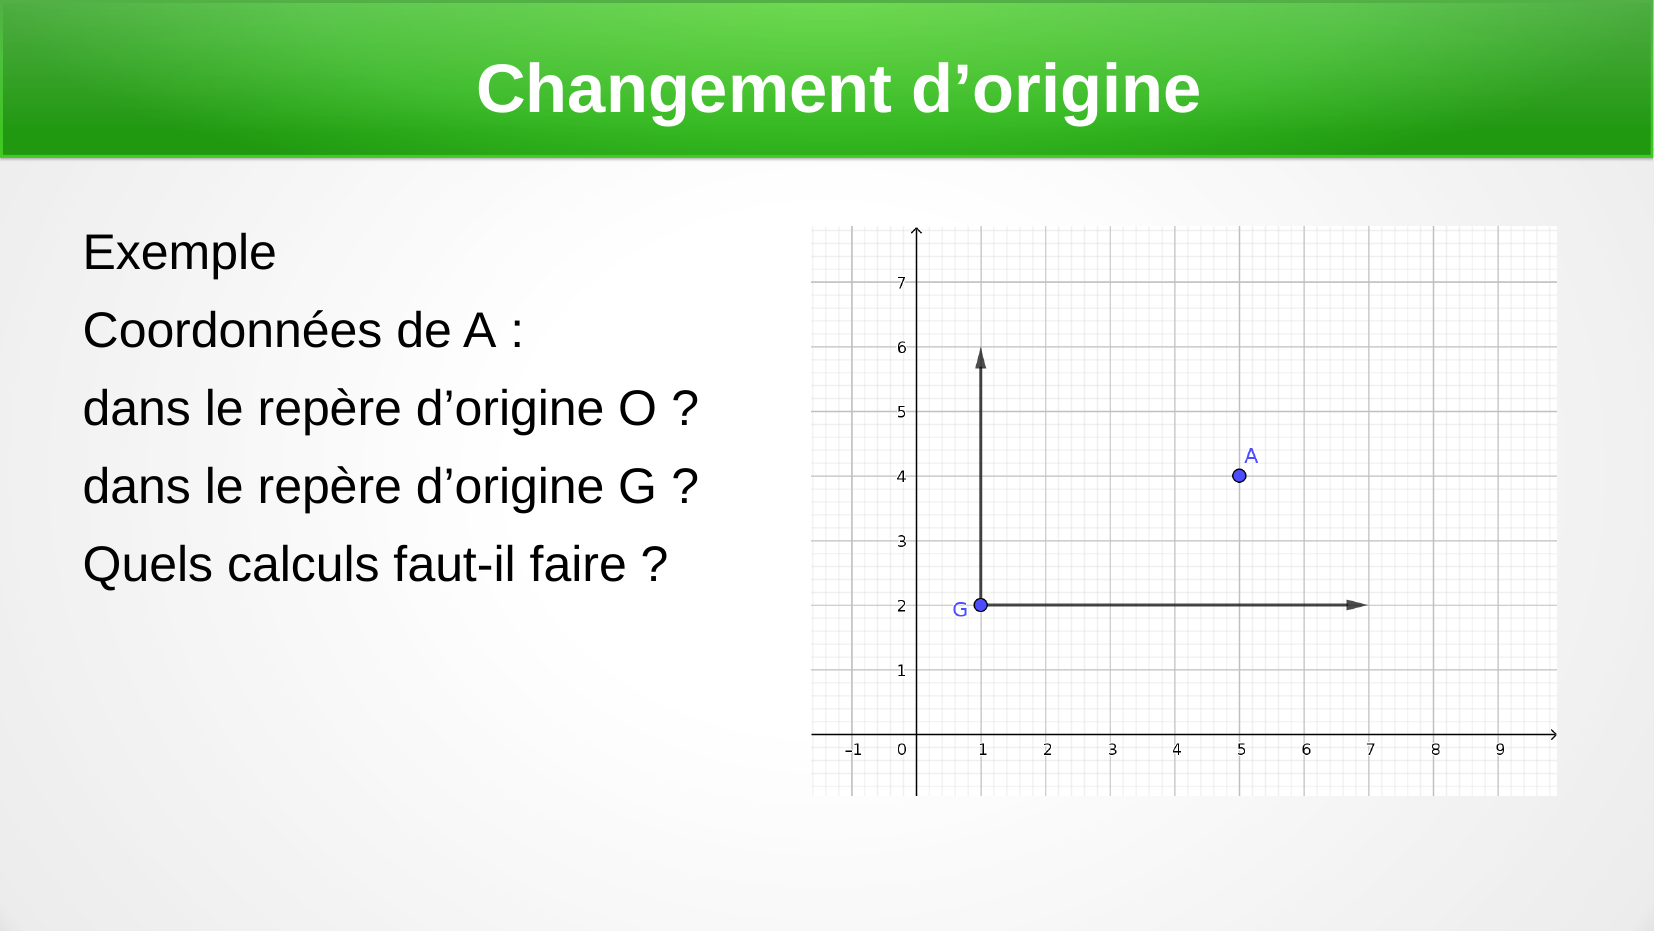

# Changement d’origine
Exemple
Coordonnées de A :
dans le repère d’origine O ?
dans le repère d’origine G ?
Quels calculs faut-il faire ?